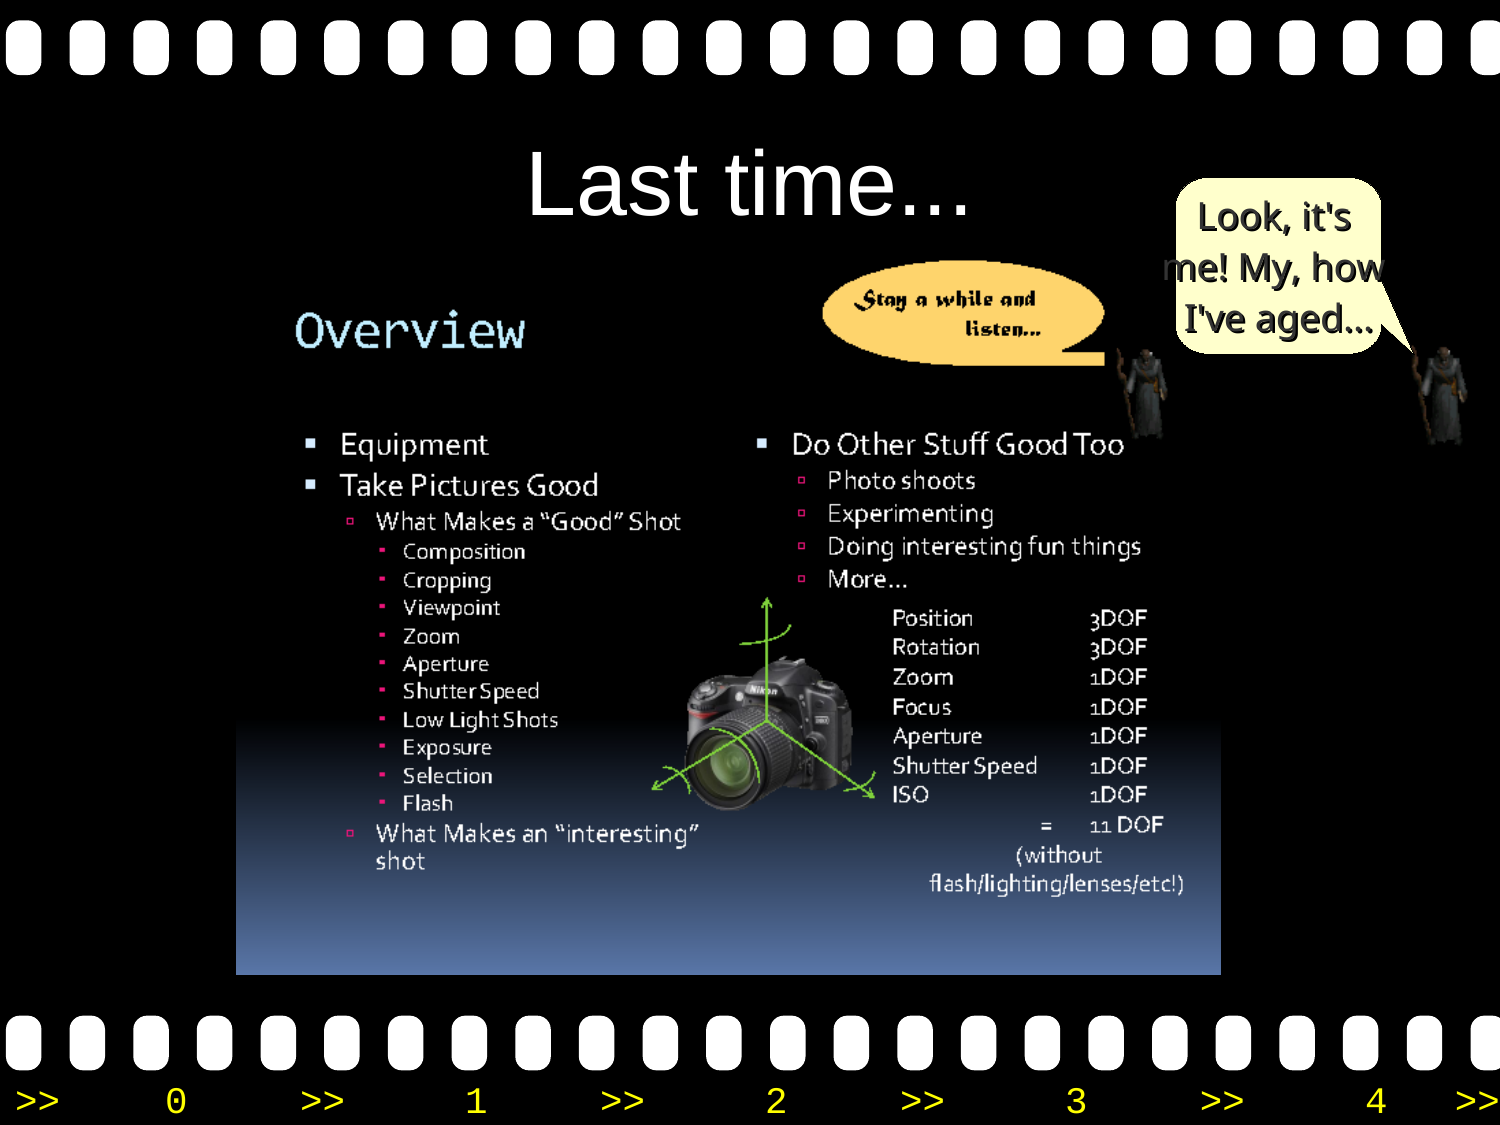

# Last time...
Look, it's
me! My, how
I've aged...